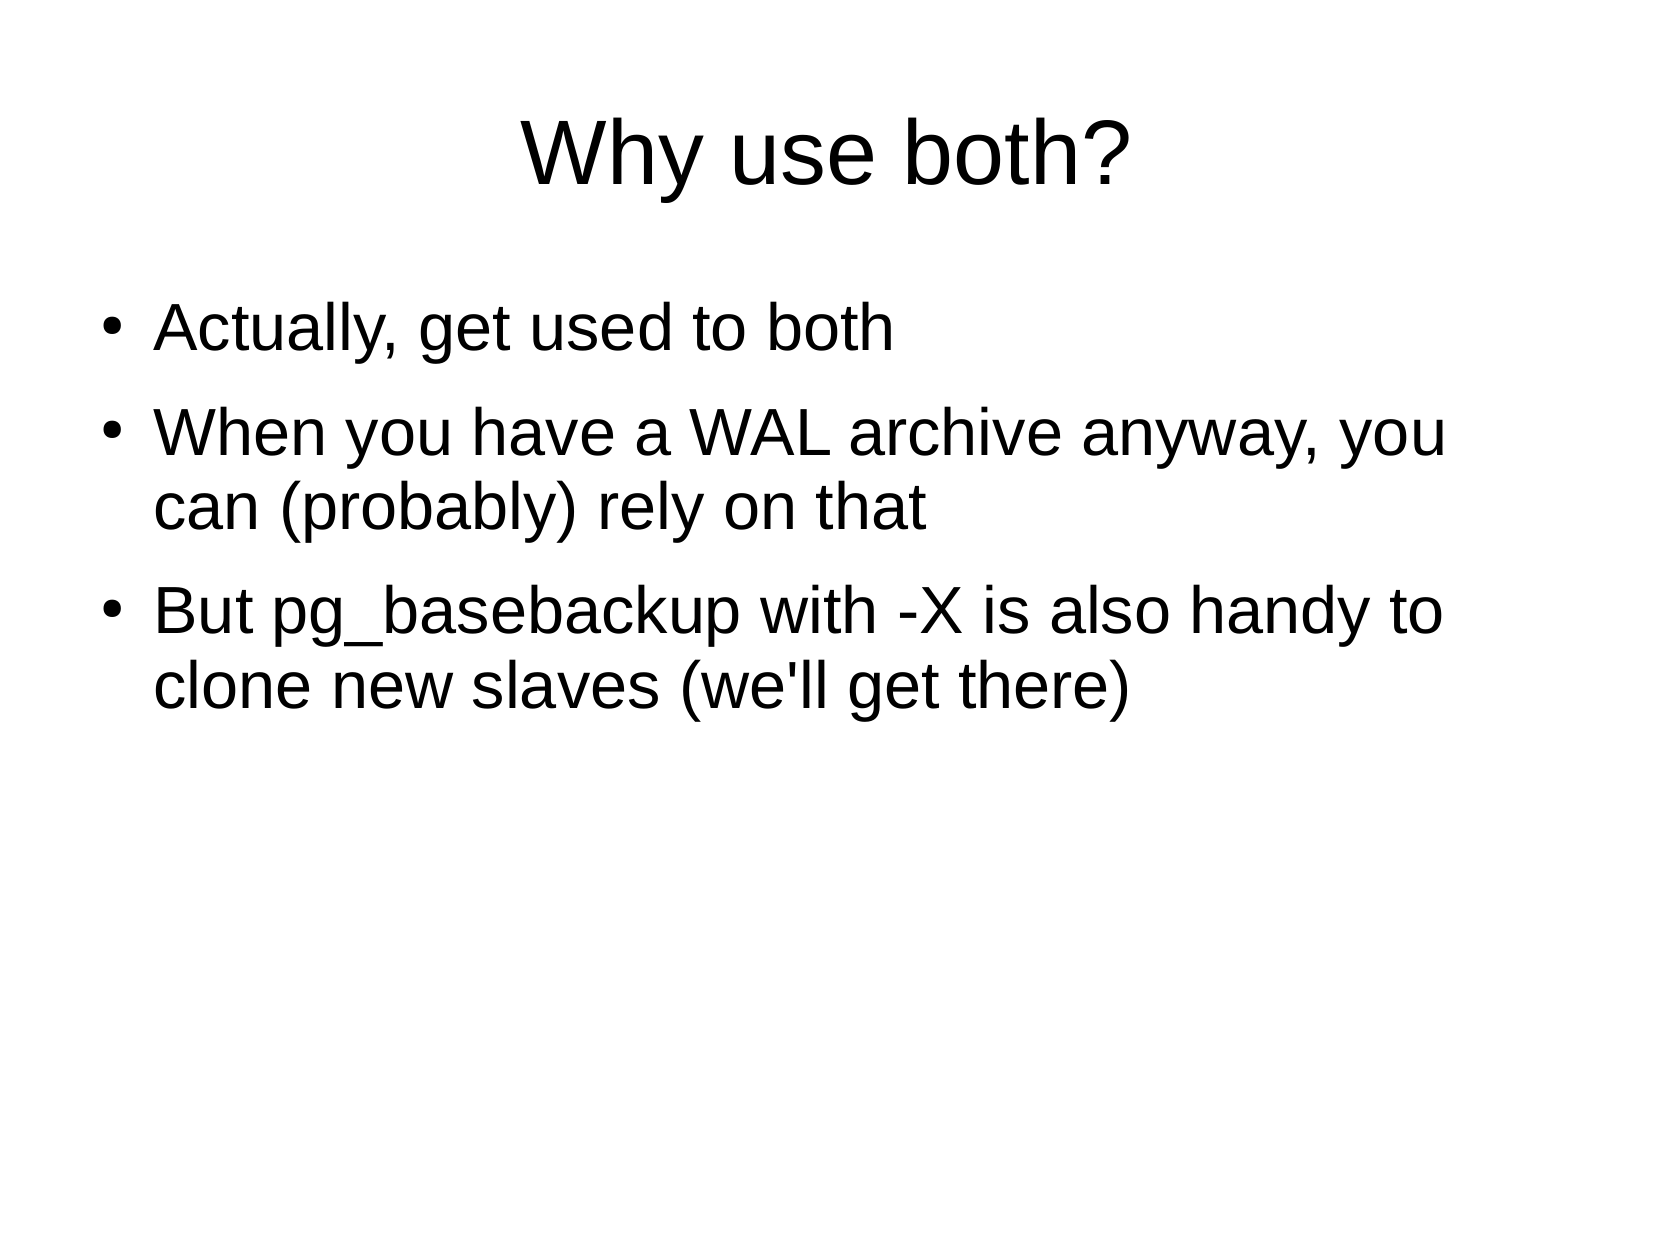

# Why use both?
Actually, get used to both
When you have a WAL archive anyway, you can (probably) rely on that
But pg_basebackup with -X is also handy to clone new slaves (we'll get there)